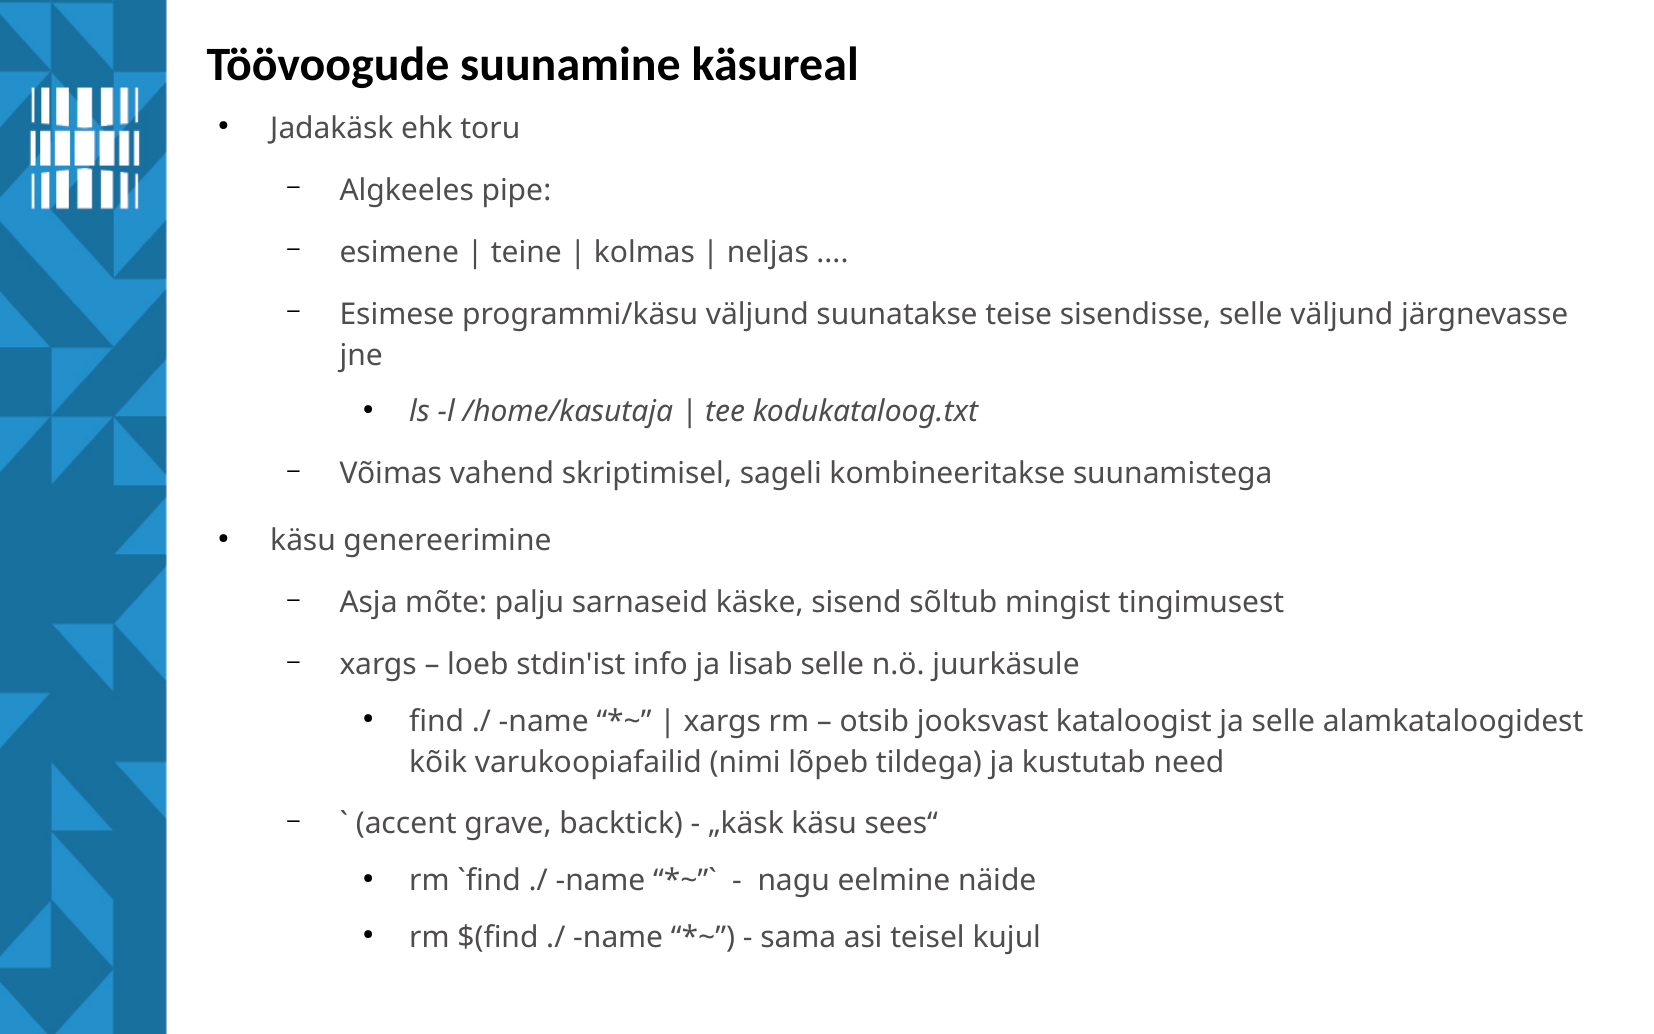

# Töövoogude suunamine käsureal
Jadakäsk ehk toru
Algkeeles pipe:
esimene | teine | kolmas | neljas ....
Esimese programmi/käsu väljund suunatakse teise sisendisse, selle väljund järgnevasse jne
ls -l /home/kasutaja | tee kodukataloog.txt
Võimas vahend skriptimisel, sageli kombineeritakse suunamistega
käsu genereerimine
Asja mõte: palju sarnaseid käske, sisend sõltub mingist tingimusest
xargs – loeb stdin'ist info ja lisab selle n.ö. juurkäsule
find ./ -name “*~” | xargs rm – otsib jooksvast kataloogist ja selle alamkataloogidest kõik varukoopiafailid (nimi lõpeb tildega) ja kustutab need
` (accent grave, backtick) - „käsk käsu sees“
rm `find ./ -name “*~”` - nagu eelmine näide
rm $(find ./ -name “*~”) - sama asi teisel kujul